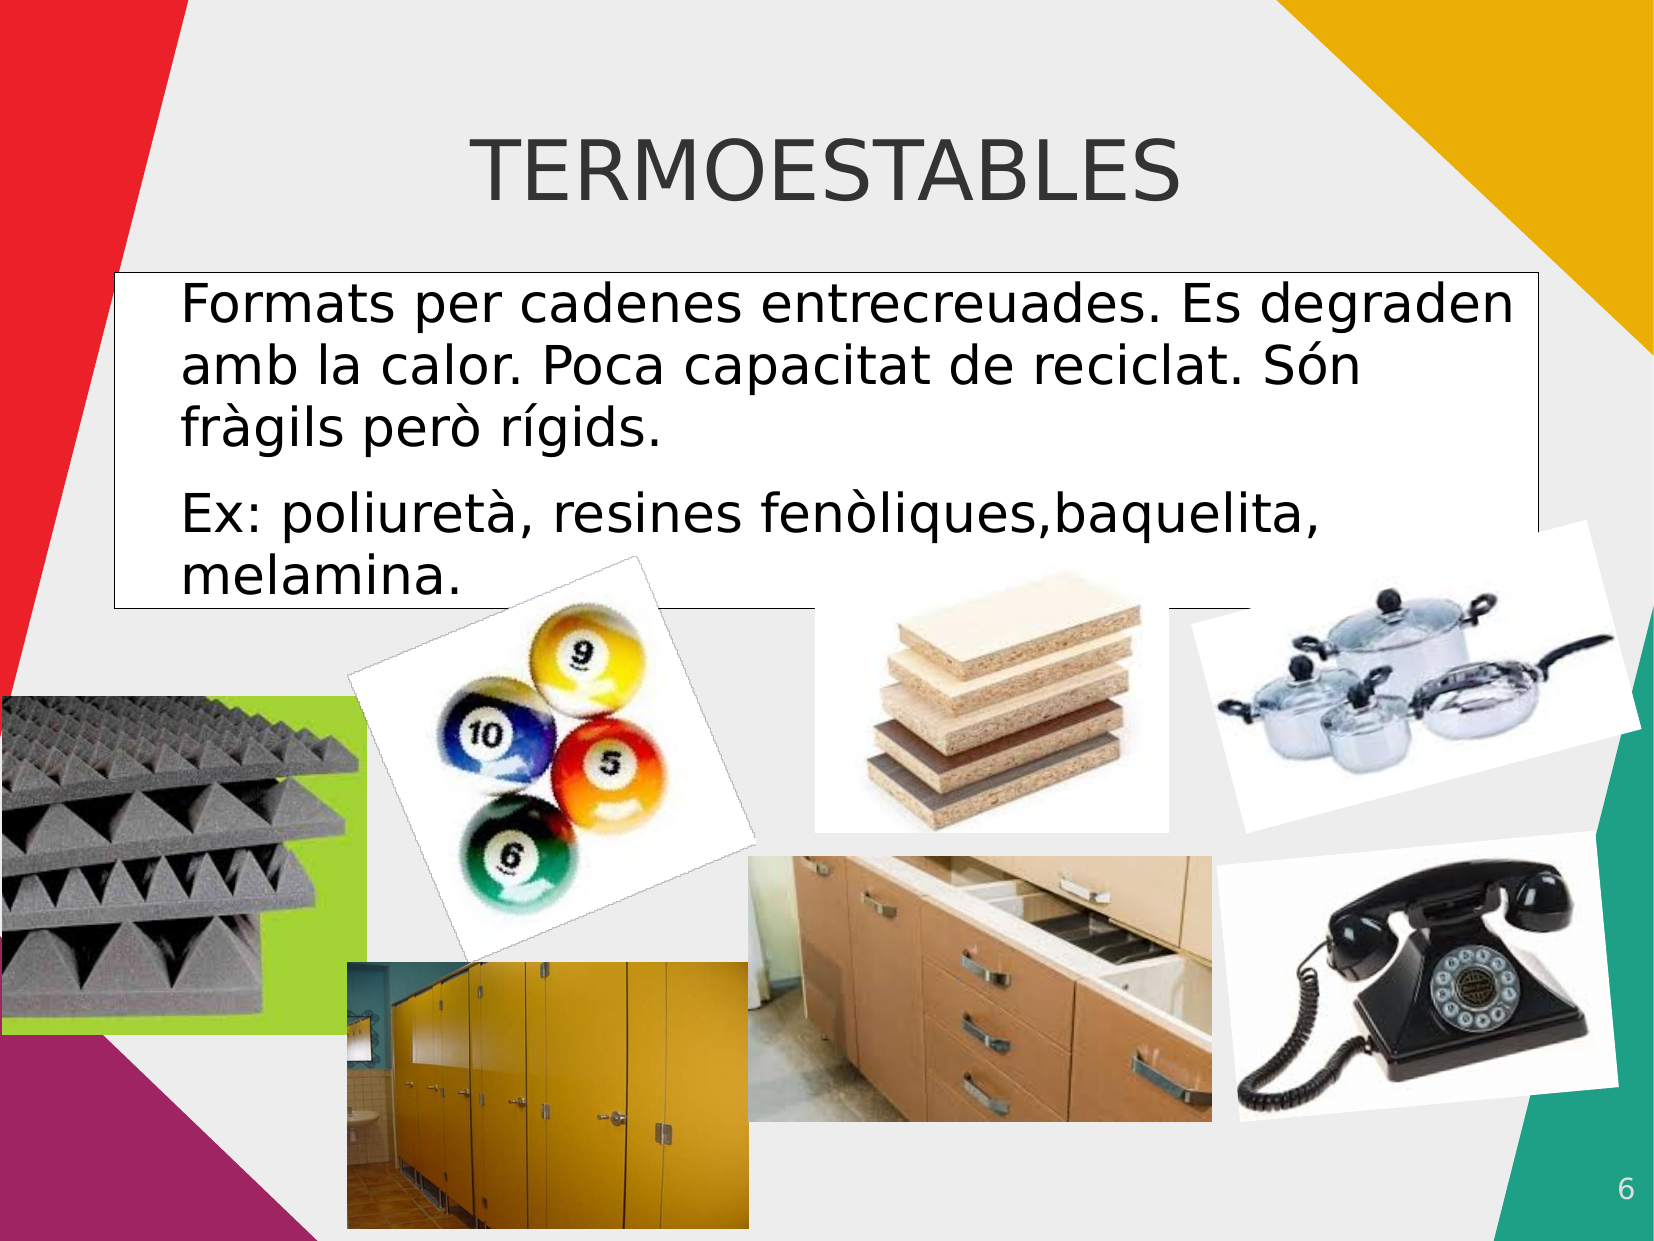

# TERMOESTABLES
Formats per cadenes entrecreuades. Es degraden amb la calor. Poca capacitat de reciclat. Són fràgils però rígids.
Ex: poliuretà, resines fenòliques,baquelita, melamina.
6